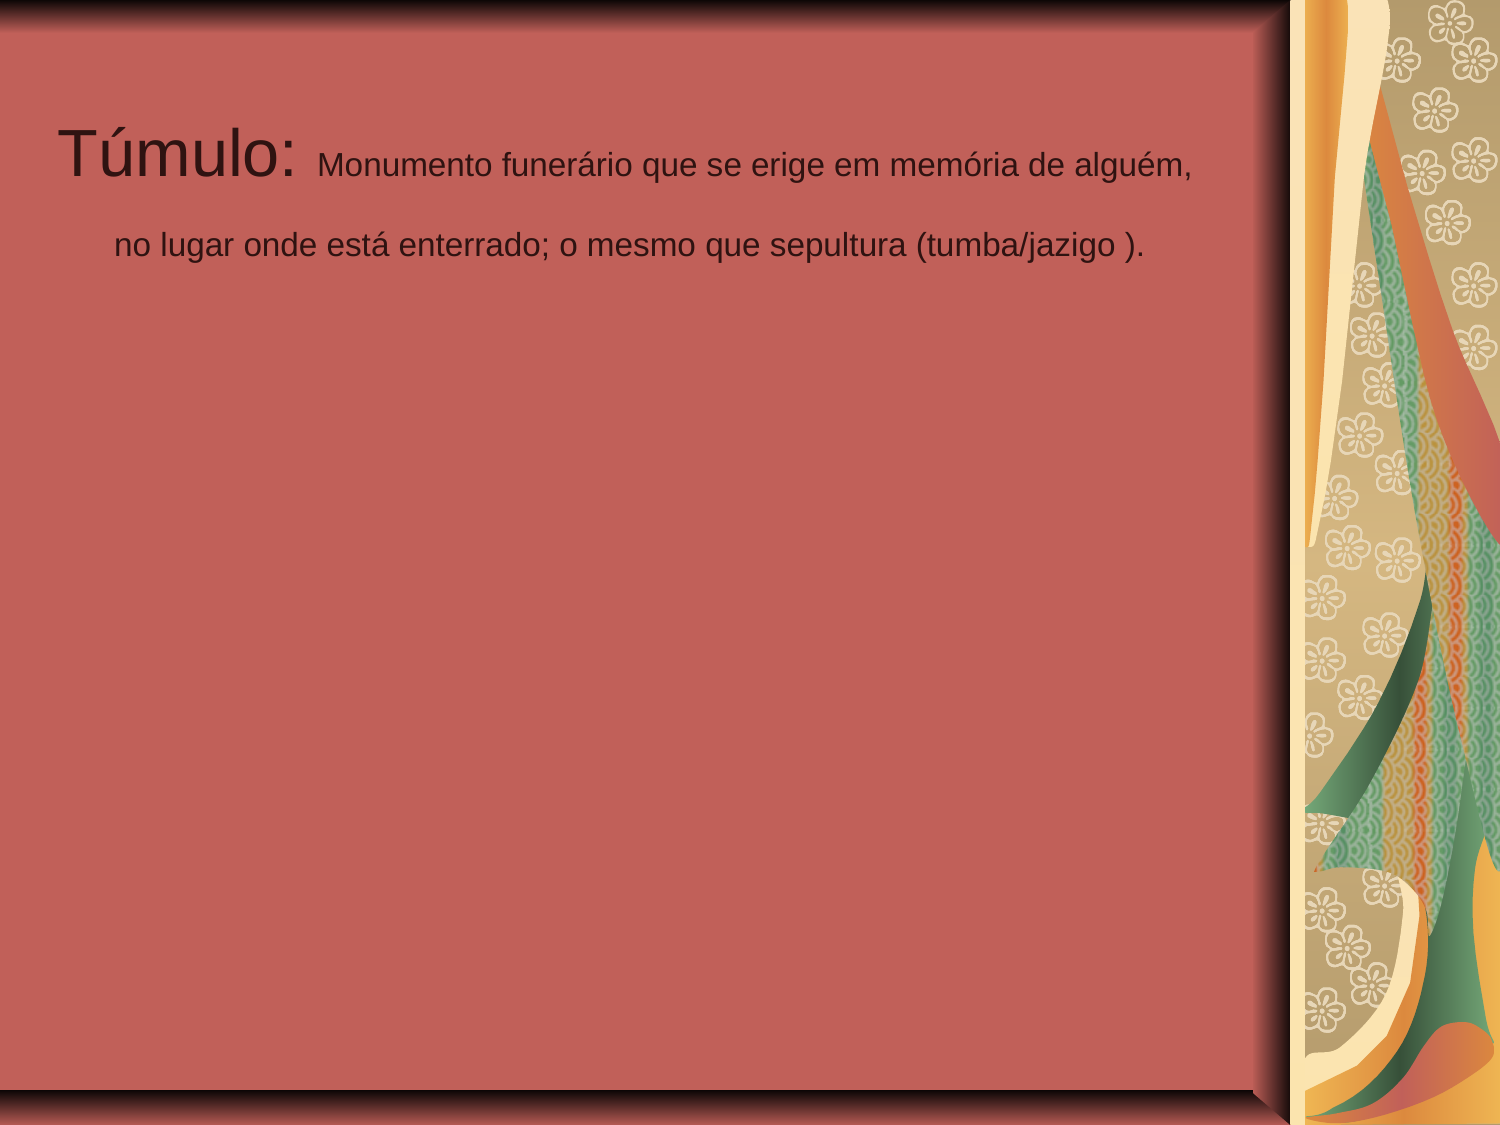

#
Túmulo: Monumento funerário que se erige em memória de alguém, no lugar onde está enterrado; o mesmo que sepultura (tumba/jazigo ).